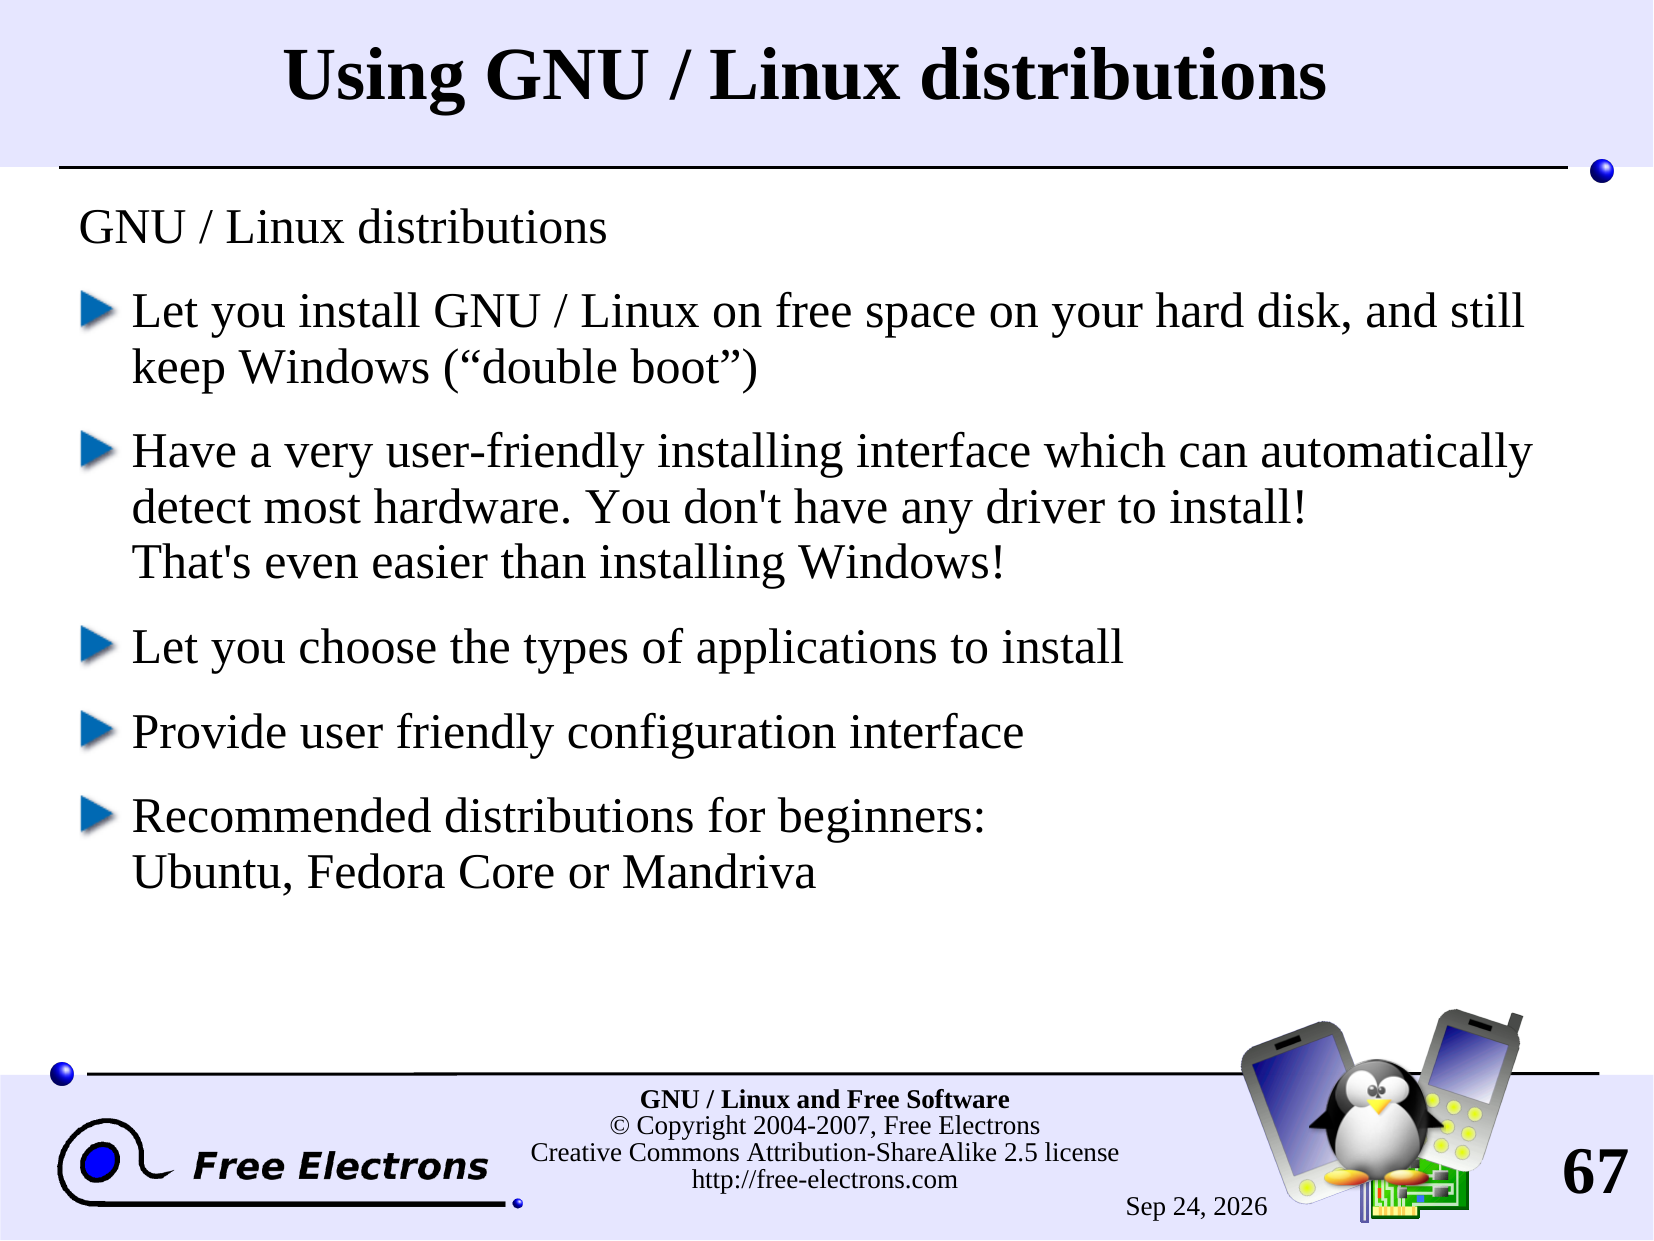

# Using GNU / Linux distributions
GNU / Linux distributions
Let you install GNU / Linux on free space on your hard disk, and still keep Windows (“double boot”)
Have a very user-friendly installing interface which can automatically detect most hardware. You don't have any driver to install!
That's even easier than installing Windows!
Let you choose the types of applications to install
Provide user friendly configuration interface
Recommended distributions for beginners:
Ubuntu, Fedora Core or Mandriva